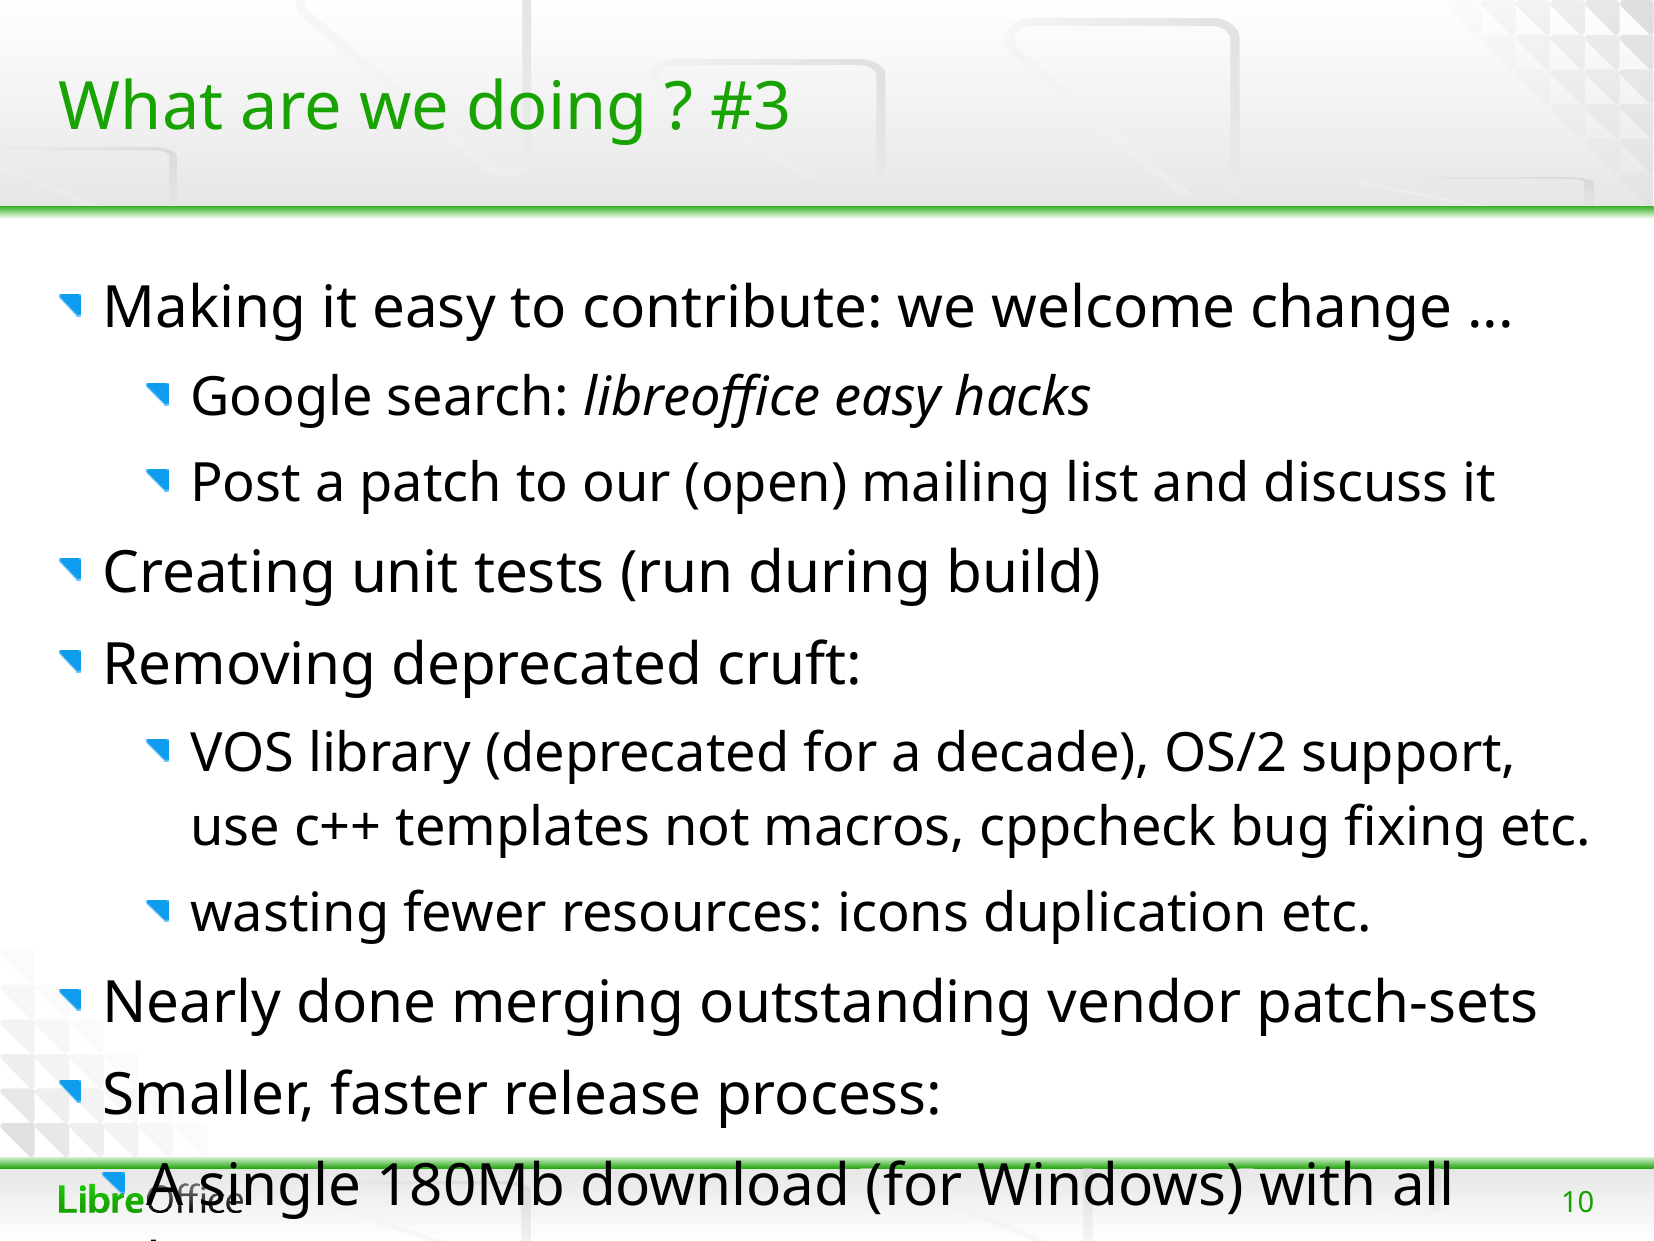

# What are we doing ? #3
Making it easy to contribute: we welcome change ...
Google search: libreoffice easy hacks
Post a patch to our (open) mailing list and discuss it
Creating unit tests (run during build)
Removing deprecated cruft:
VOS library (deprecated for a decade), OS/2 support, use c++ templates not macros, cppcheck bug fixing etc.
wasting fewer resources: icons duplication etc.
Nearly done merging outstanding vendor patch-sets
Smaller, faster release process:
A single 180Mb download (for Windows) with all langs
plus on-line help, (in place of a copy per lang)
10